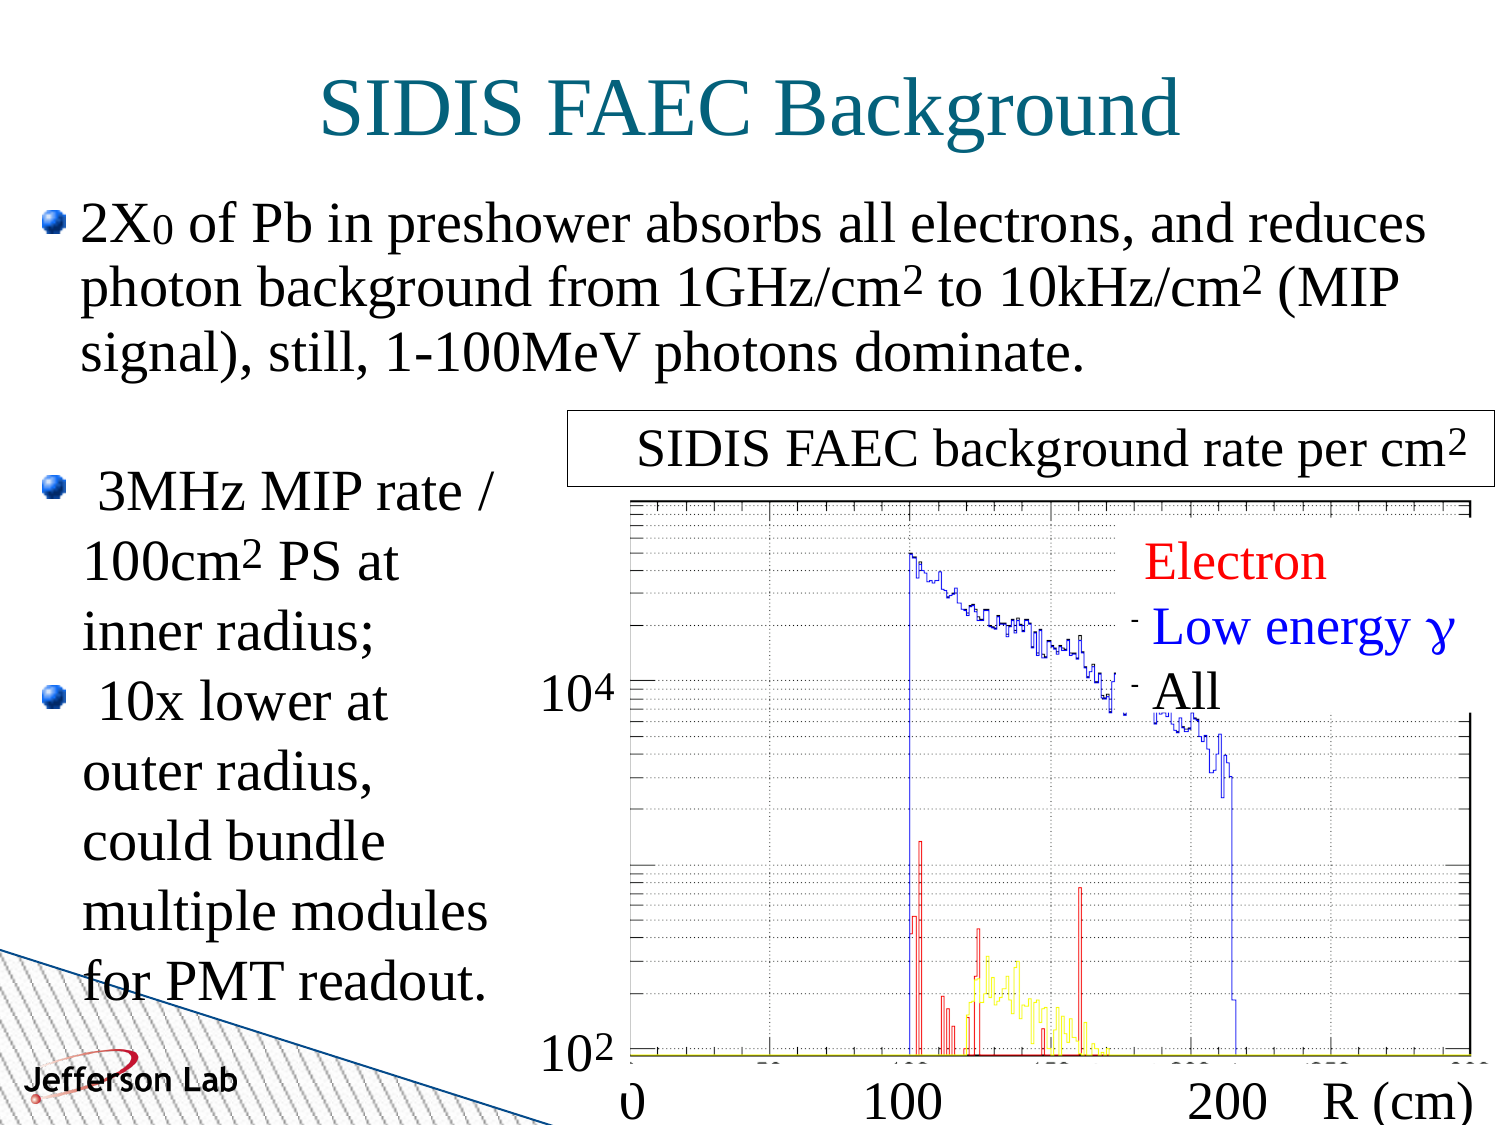

SIDIS FAEC Background
2X0 of Pb in preshower absorbs all electrons, and reduces photon background from 1GHz/cm2 to 10kHz/cm2 (MIP signal), still, 1-100MeV photons dominate.
 3MHz MIP rate / 100cm2 PS at inner radius;
 10x lower at outer radius, could bundle multiple modules for PMT readout.
SIDIS FAEC background rate per cm2
104
102
 Electron
 Low energy g
 All
SoLID Collaboration Meeting
0 100 200 R (cm)